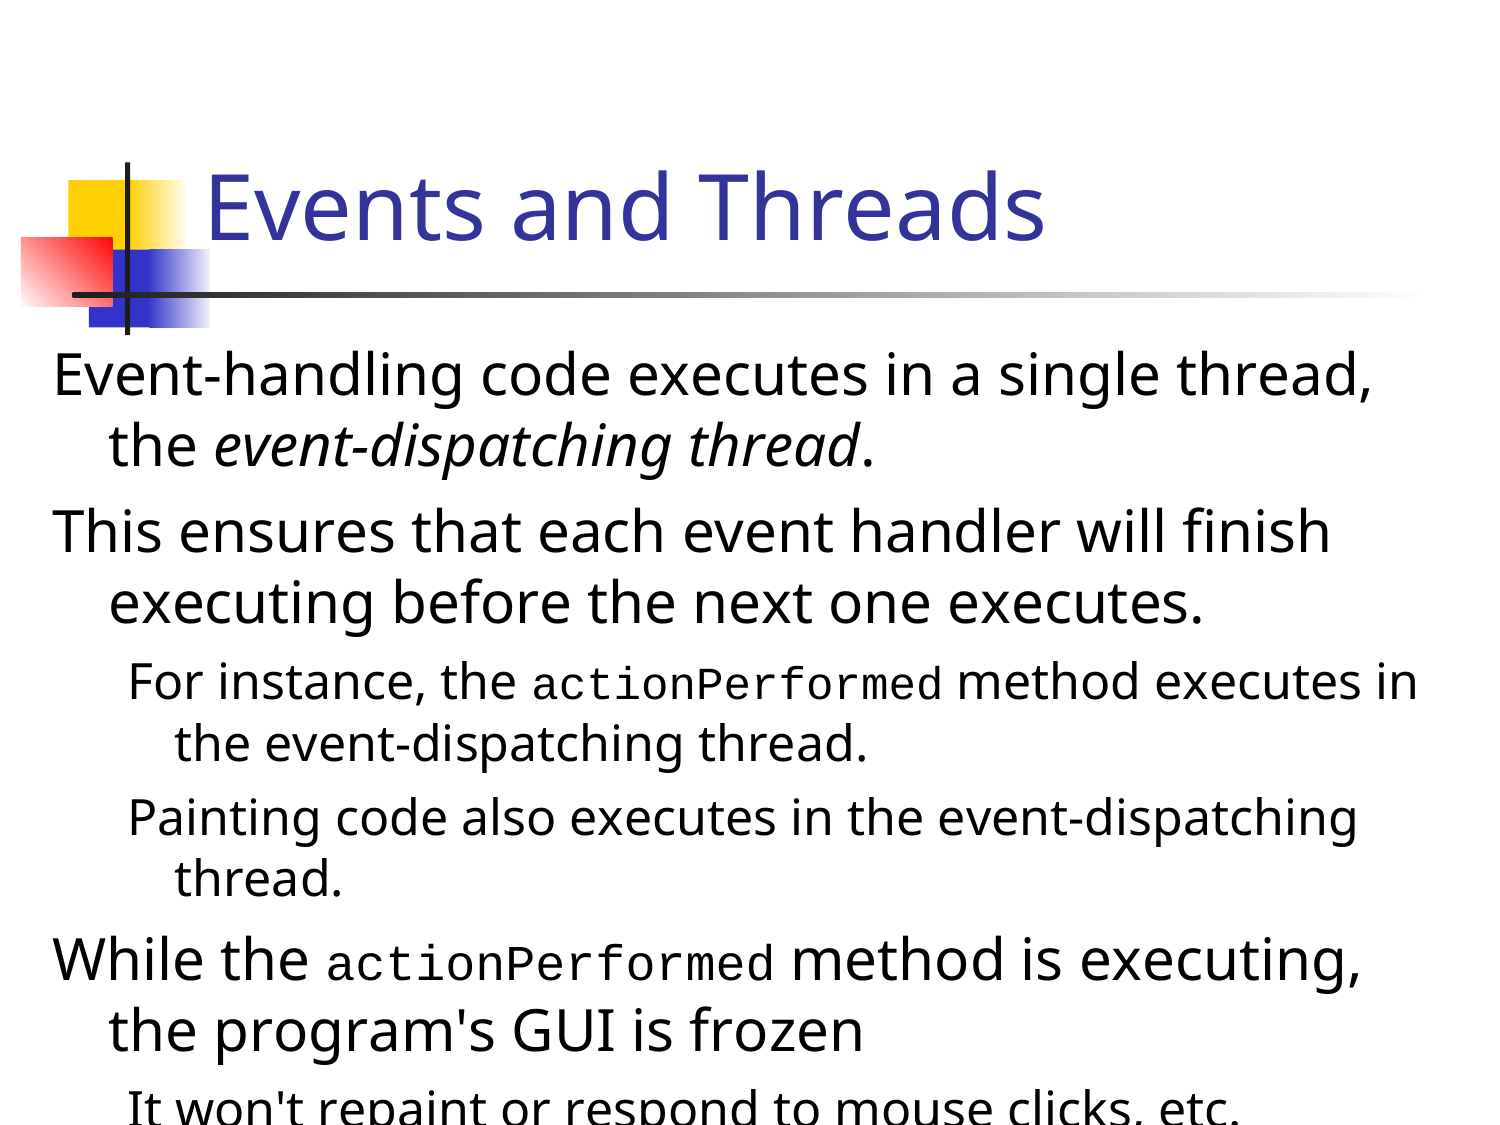

# Events and Threads
Event-handling code executes in a single thread, the event-dispatching thread.
This ensures that each event handler will finish executing before the next one executes.
For instance, the actionPerformed method executes in the event-dispatching thread.
Painting code also executes in the event-dispatching thread.
While the actionPerformed method is executing, the program's GUI is frozen
It won't repaint or respond to mouse clicks, etc.